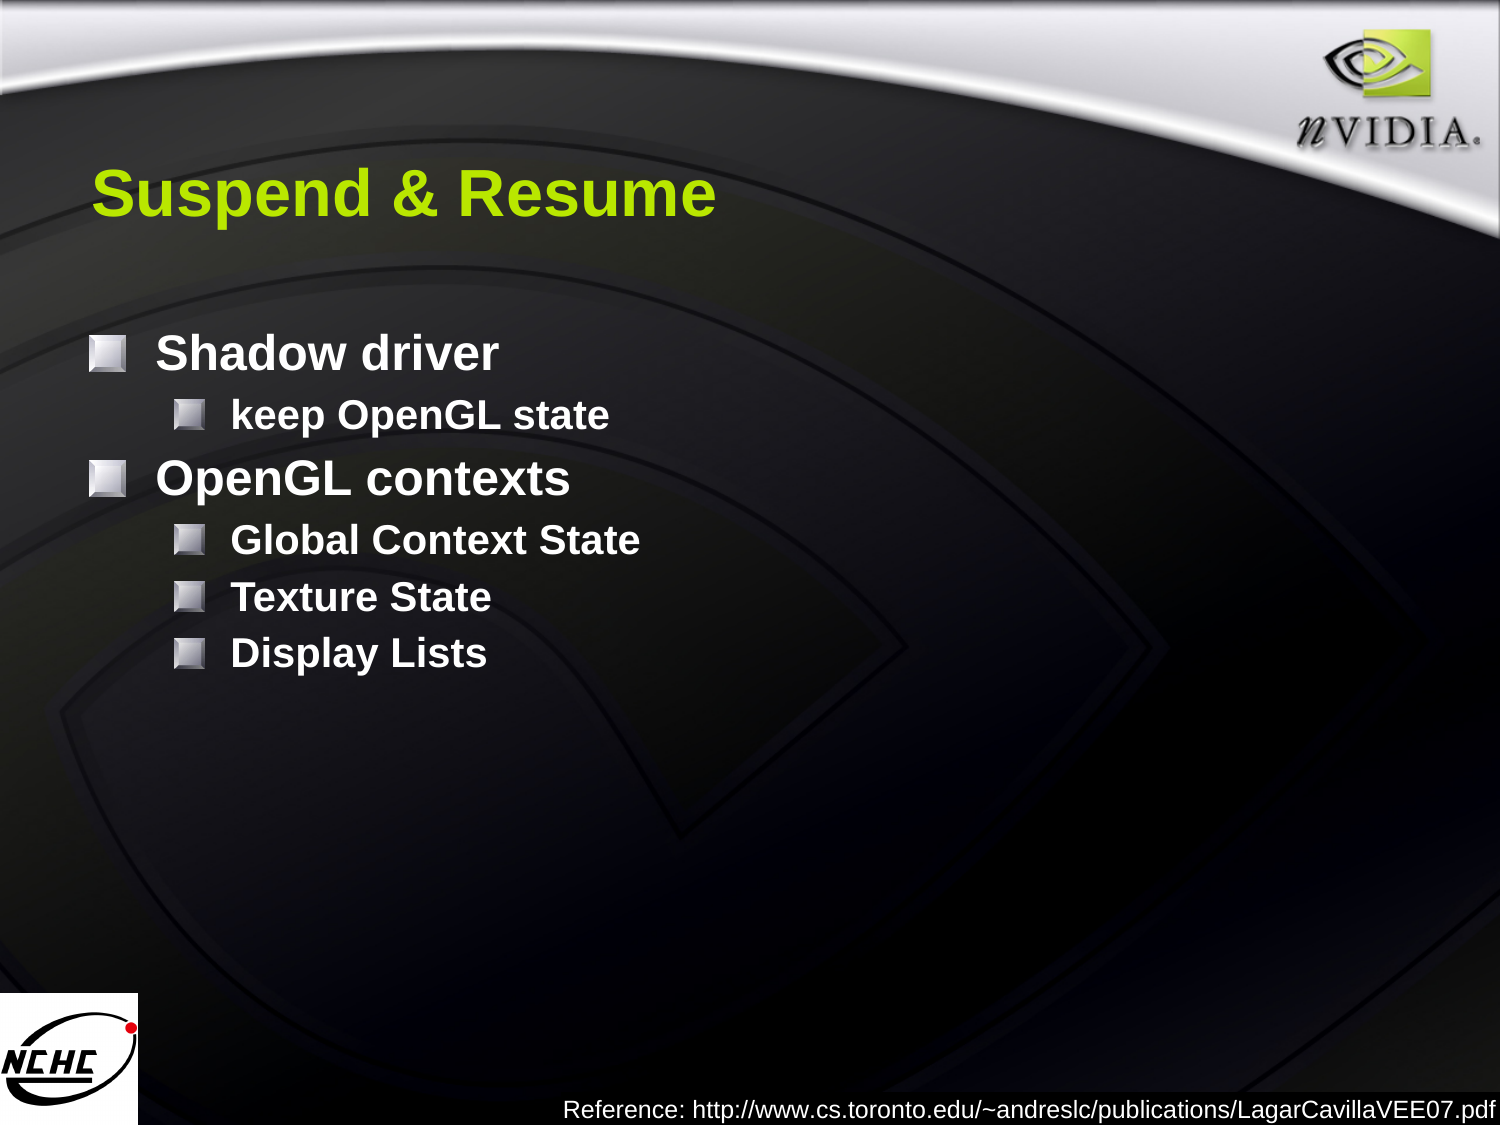

# Suspend & Resume
Shadow driver
keep OpenGL state
OpenGL contexts
Global Context State
Texture State
Display Lists
Reference: http://www.cs.toronto.edu/~andreslc/publications/LagarCavillaVEE07.pdf